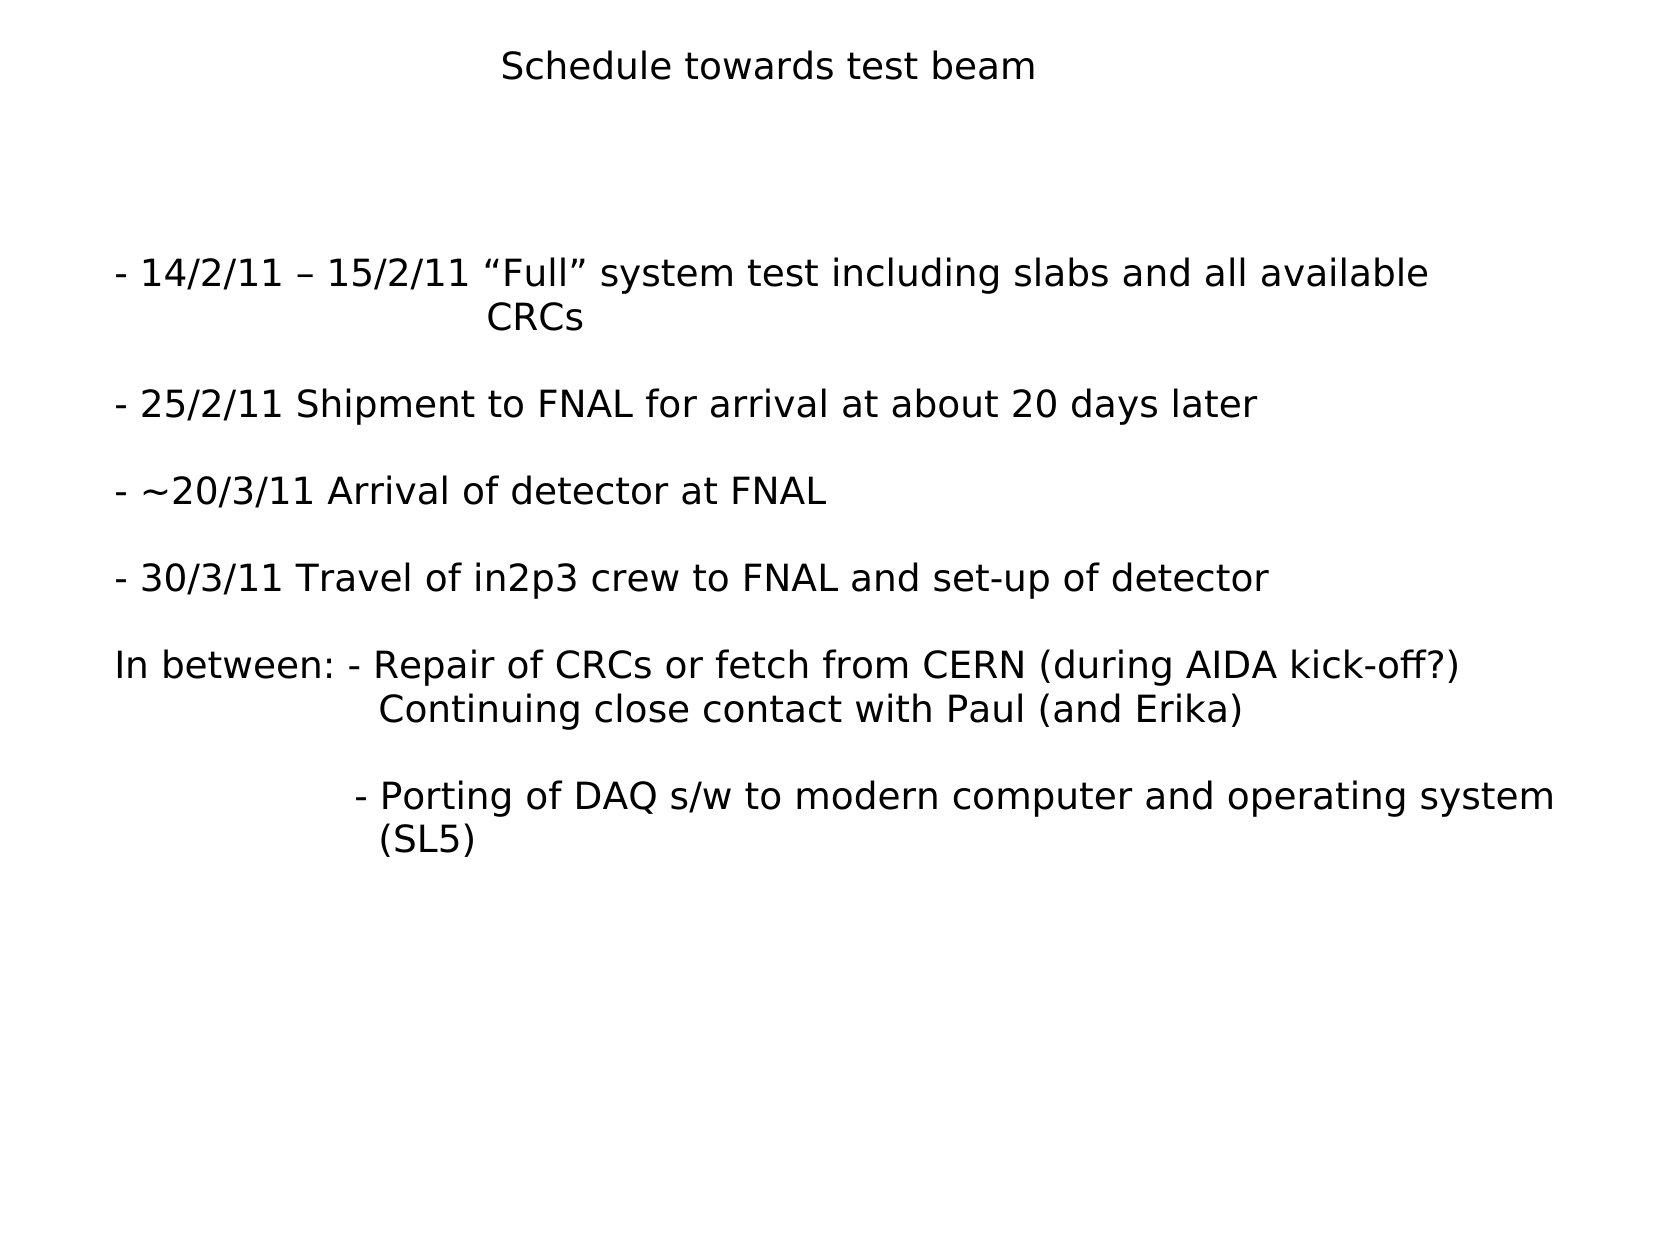

Schedule towards test beam
- 14/2/11 – 15/2/11 “Full” system test including slabs and all available
 CRCs
- 25/2/11 Shipment to FNAL for arrival at about 20 days later
- ~20/3/11 Arrival of detector at FNAL
- 30/3/11 Travel of in2p3 crew to FNAL and set-up of detector
In between: - Repair of CRCs or fetch from CERN (during AIDA kick-off?)
 Continuing close contact with Paul (and Erika)
 - Porting of DAQ s/w to modern computer and operating system
 (SL5)